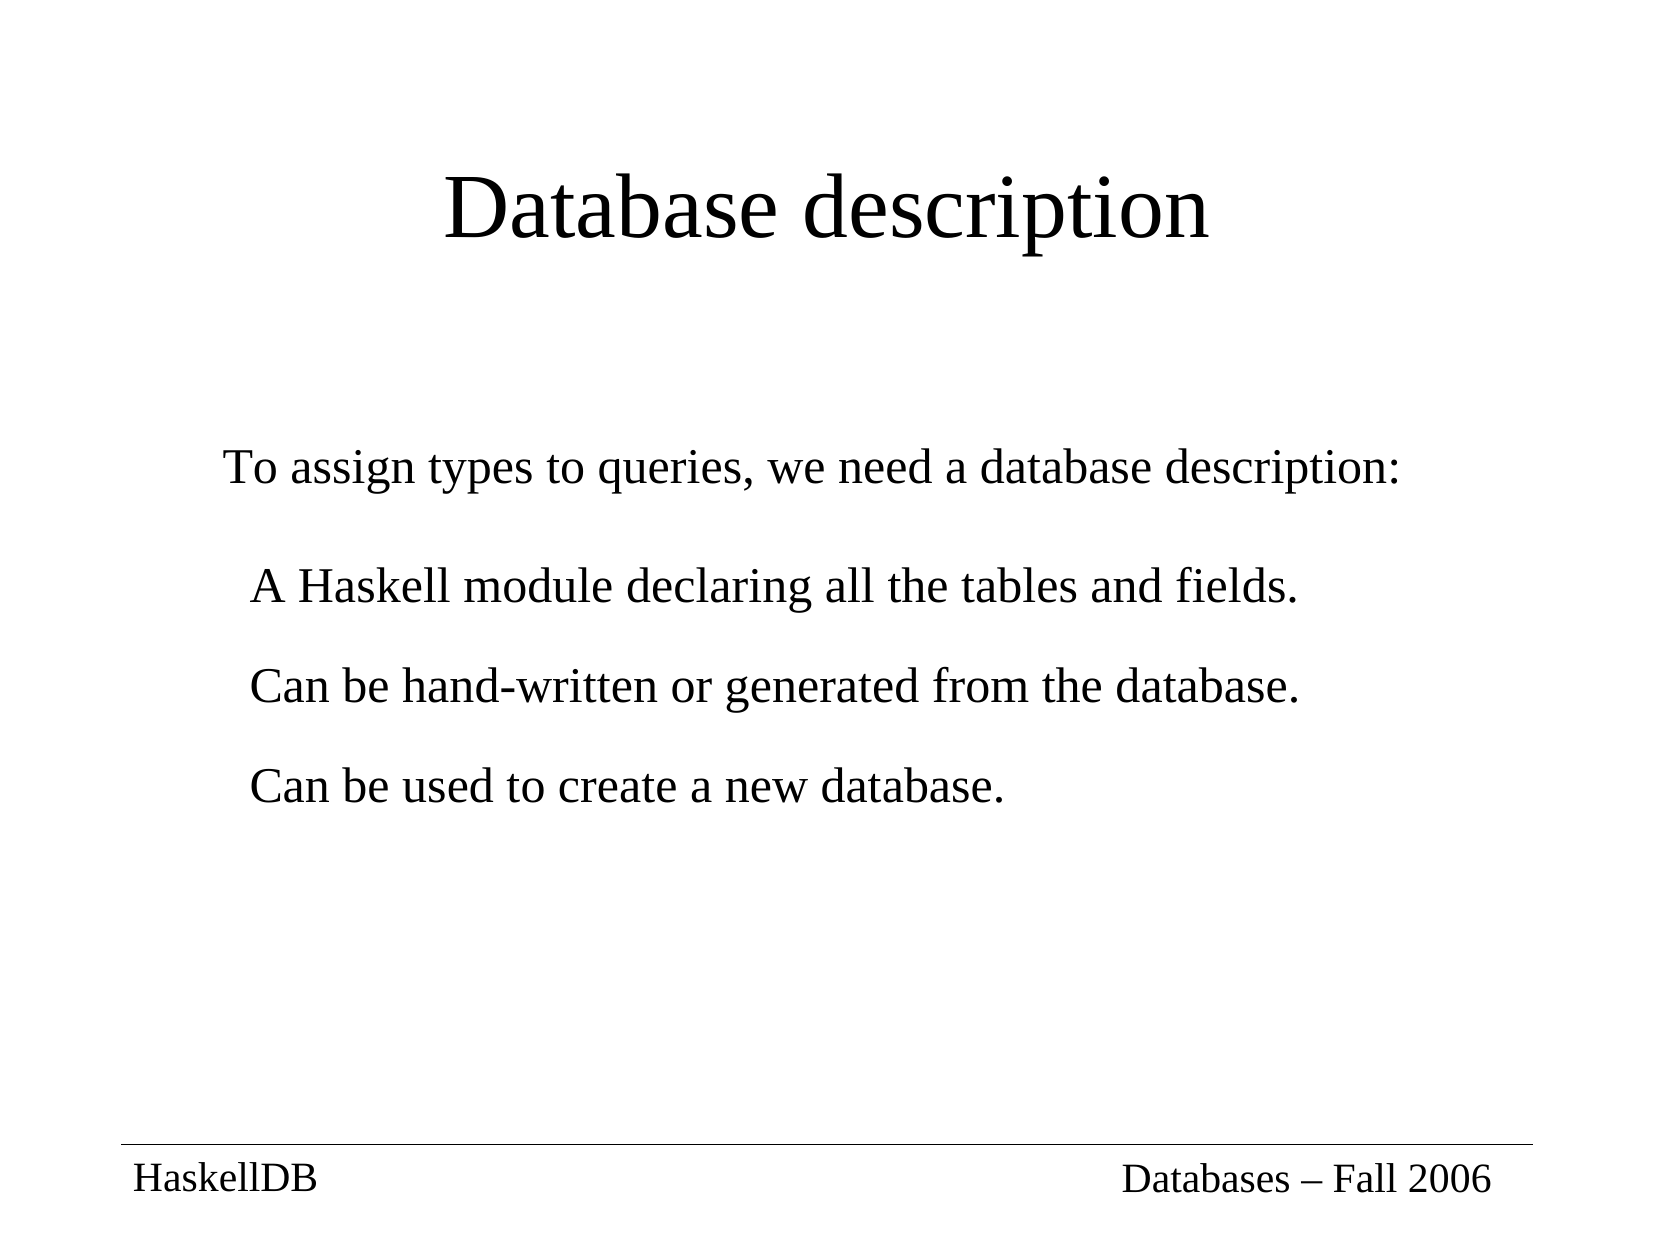

# Database description
To assign types to queries, we need a database description:
A Haskell module declaring all the tables and fields.
Can be hand-written or generated from the database.
Can be used to create a new database.